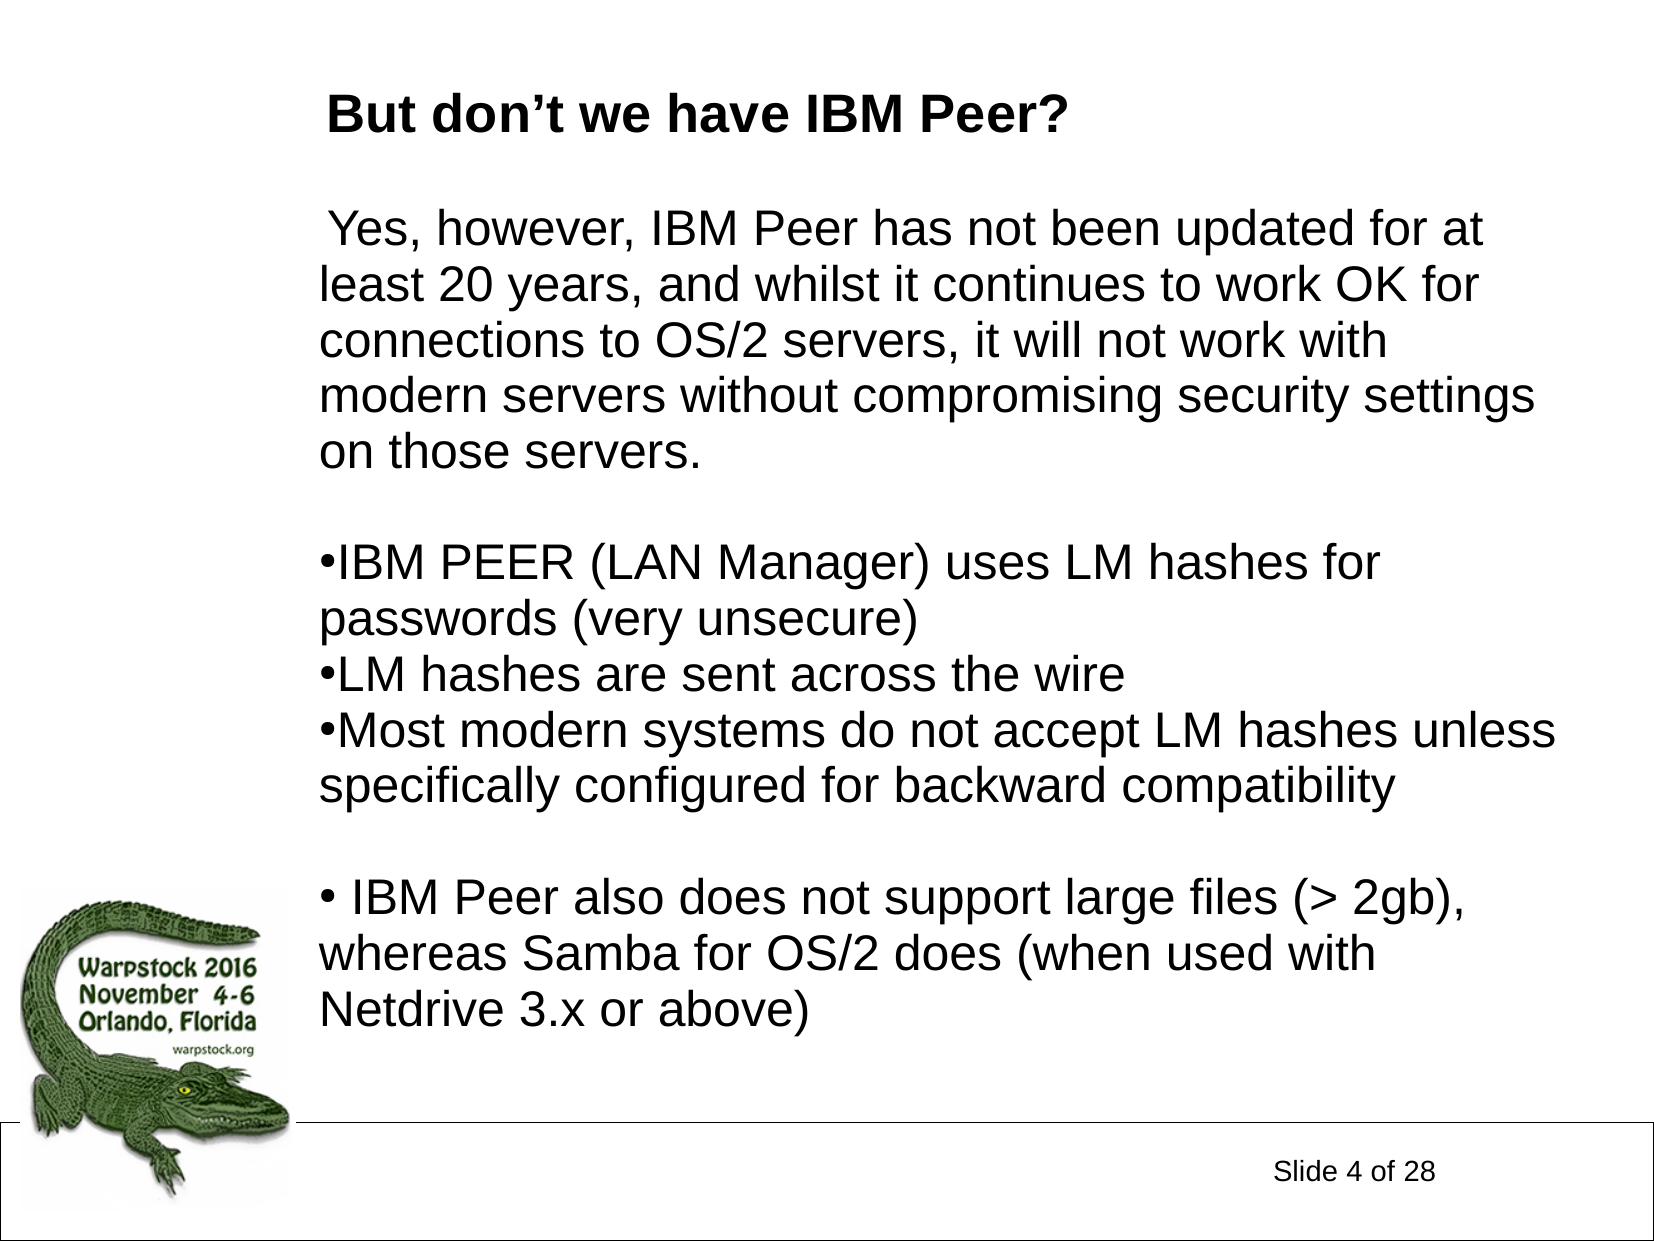

# But don’t we have IBM Peer?
Yes, however, IBM Peer has not been updated for at least 20 years, and whilst it continues to work OK for connections to OS/2 servers, it will not work with modern servers without compromising security settings on those servers.
IBM PEER (LAN Manager) uses LM hashes for passwords (very unsecure)
LM hashes are sent across the wire
Most modern systems do not accept LM hashes unless specifically configured for backward compatibility
 IBM Peer also does not support large files (> 2gb), whereas Samba for OS/2 does (when used with Netdrive 3.x or above)